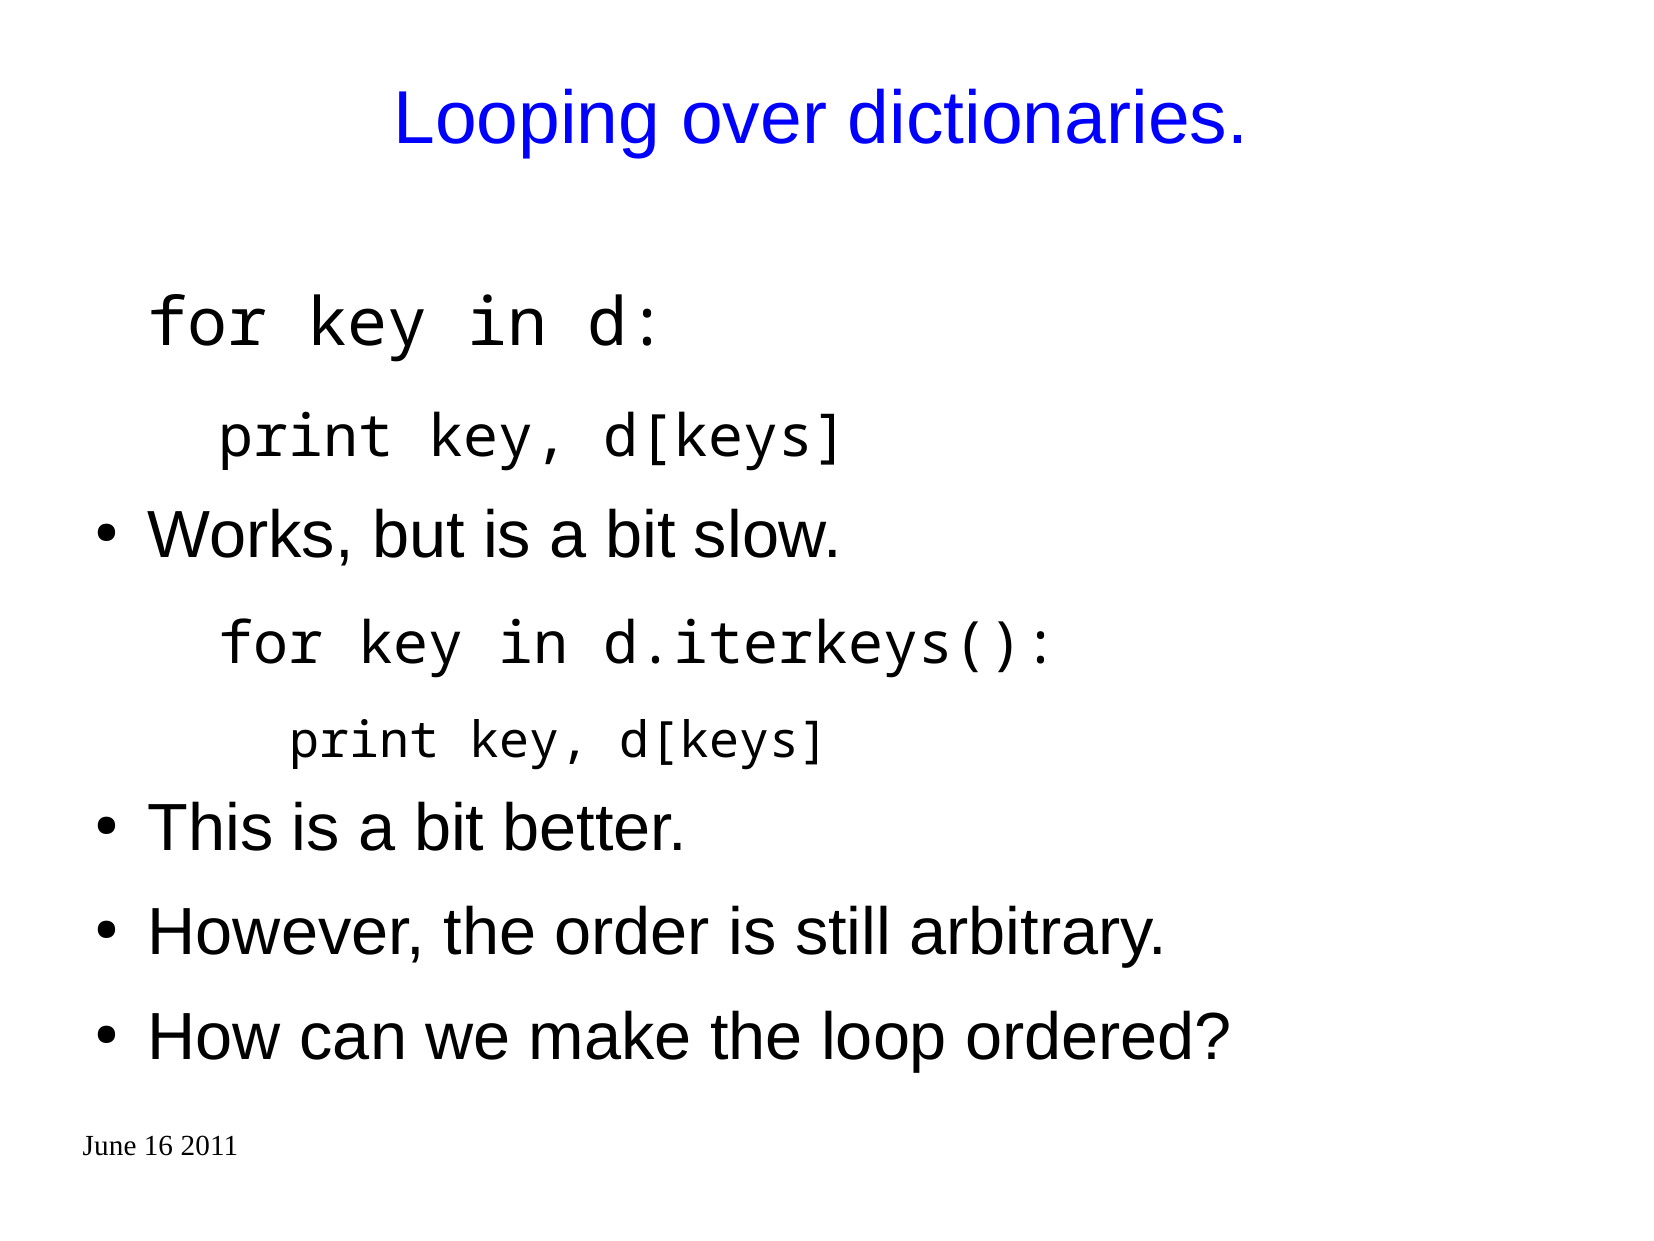

# Looping over dictionaries.
for key in d:
print key, d[keys]
Works, but is a bit slow.
for key in d.iterkeys():
print key, d[keys]
This is a bit better.
However, the order is still arbitrary.
How can we make the loop ordered?
June 16 2011